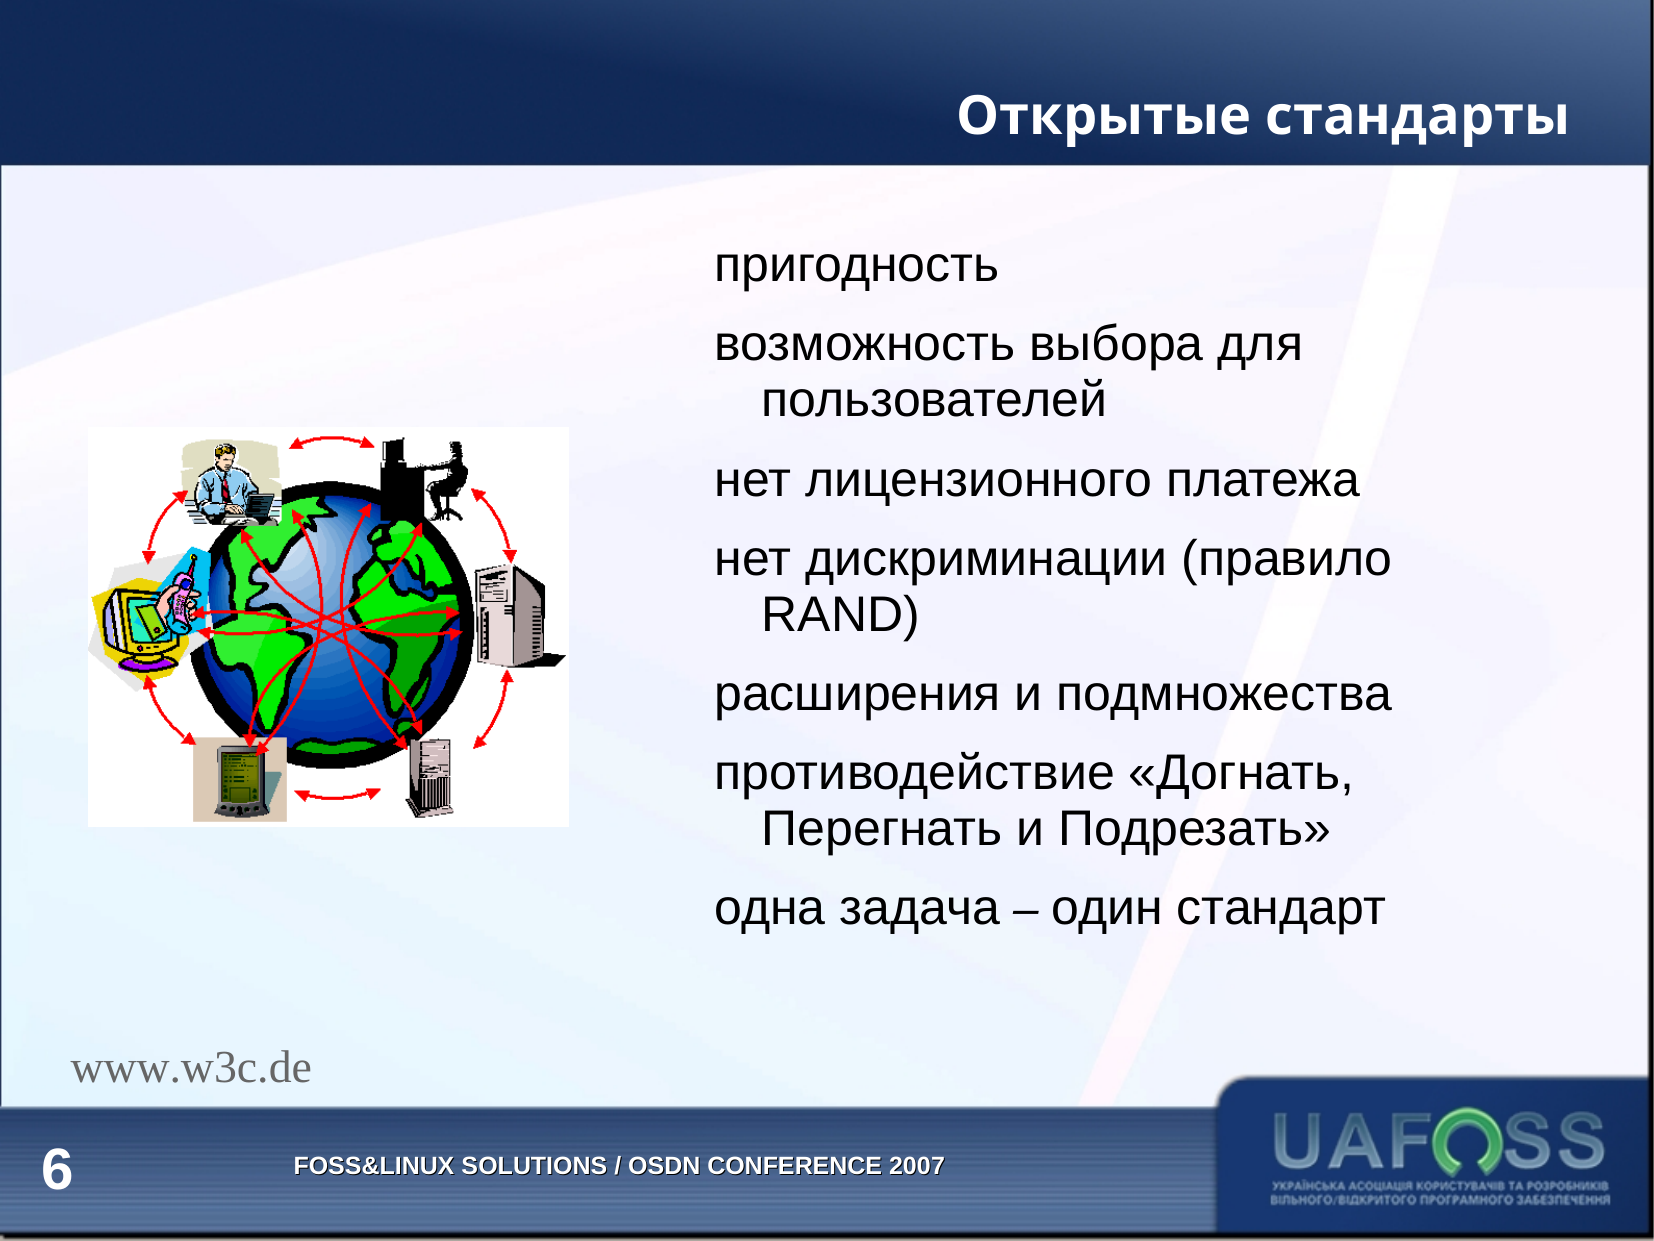

# Открытые стандарты
пригодность
возможность выбора для пользователей
нет лицензионного платежа
нет дискриминации (правило RAND)
расширения и подмножества
противодействие «Догнать, Перегнать и Подрезать»
одна задача – один стандарт
 www.w3c.de
FOSS&LINUX SOLUTIONS / OSDN CONFERENCE 2007